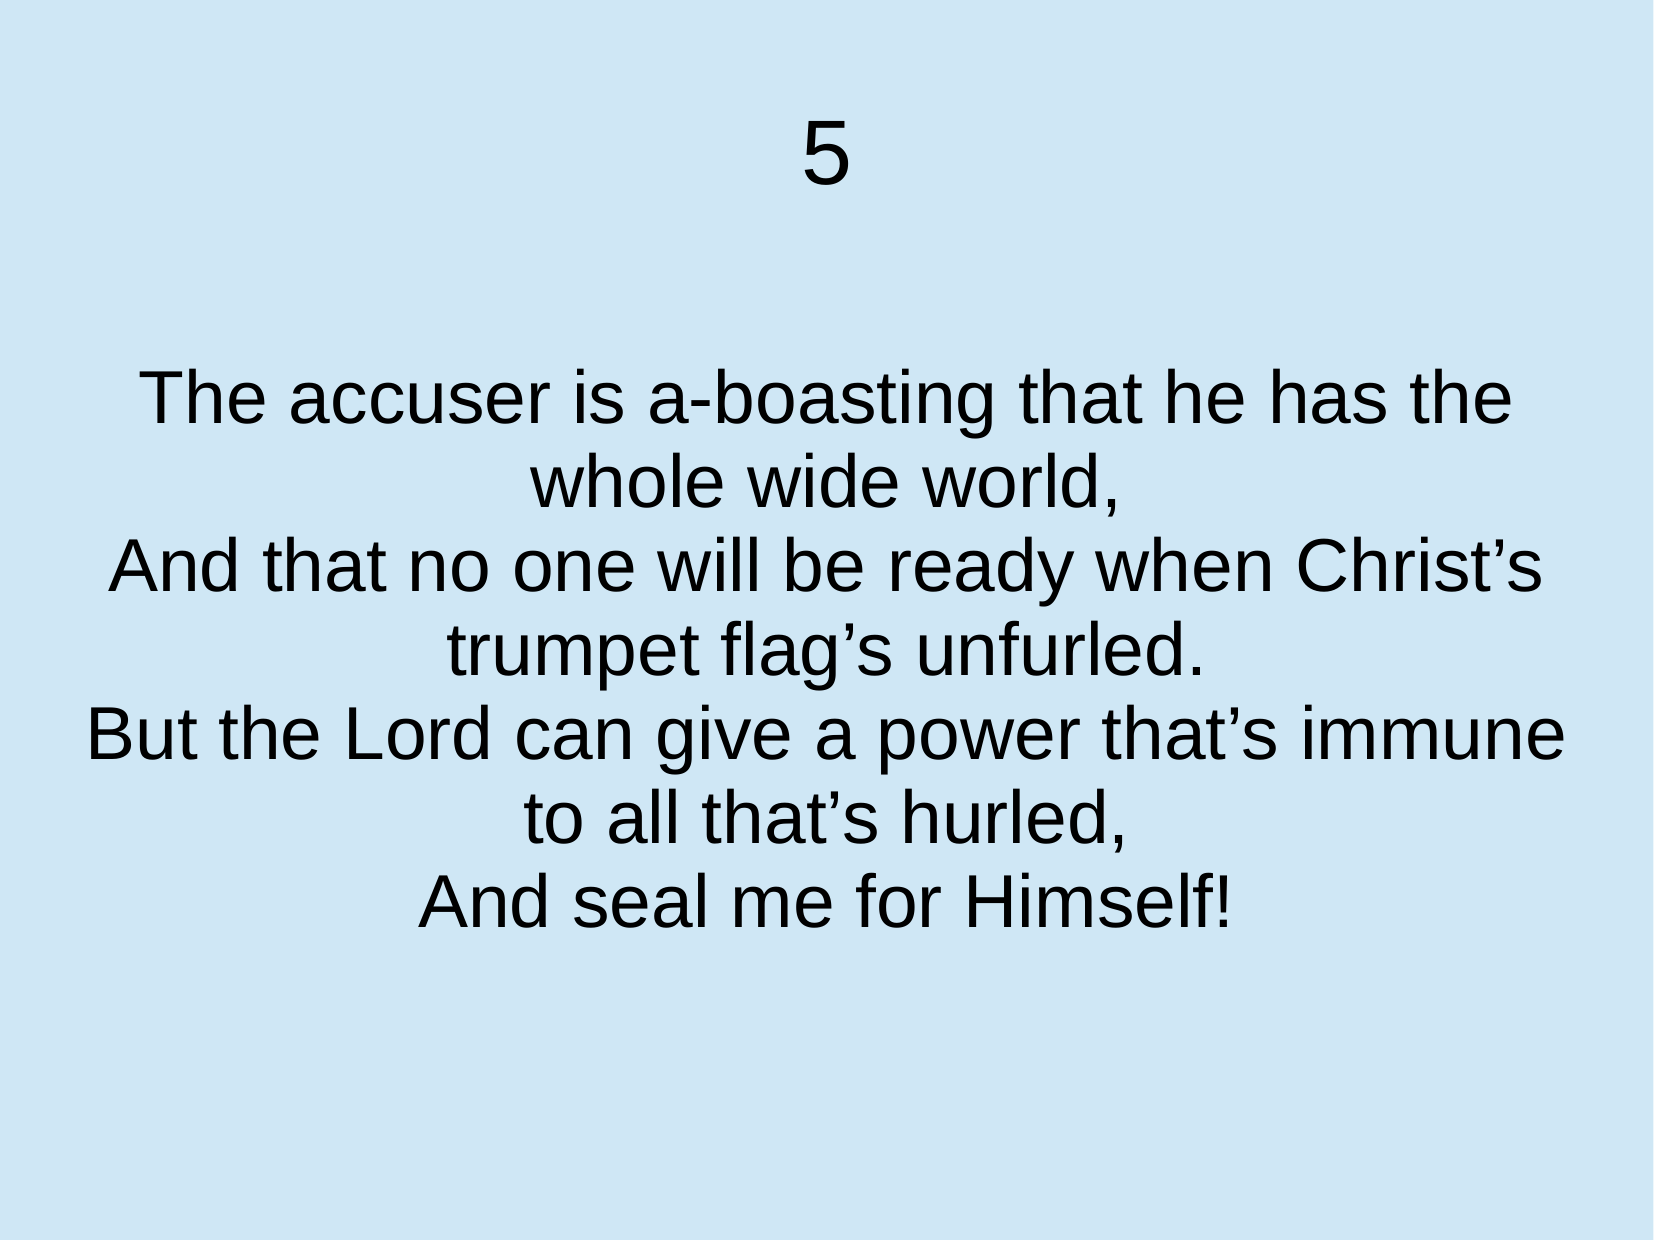

# 5
The accuser is a-boasting that he has the whole wide world,
And that no one will be ready when Christ’s trumpet flag’s unfurled.
But the Lord can give a power that’s immune to all that’s hurled,
And seal me for Himself!